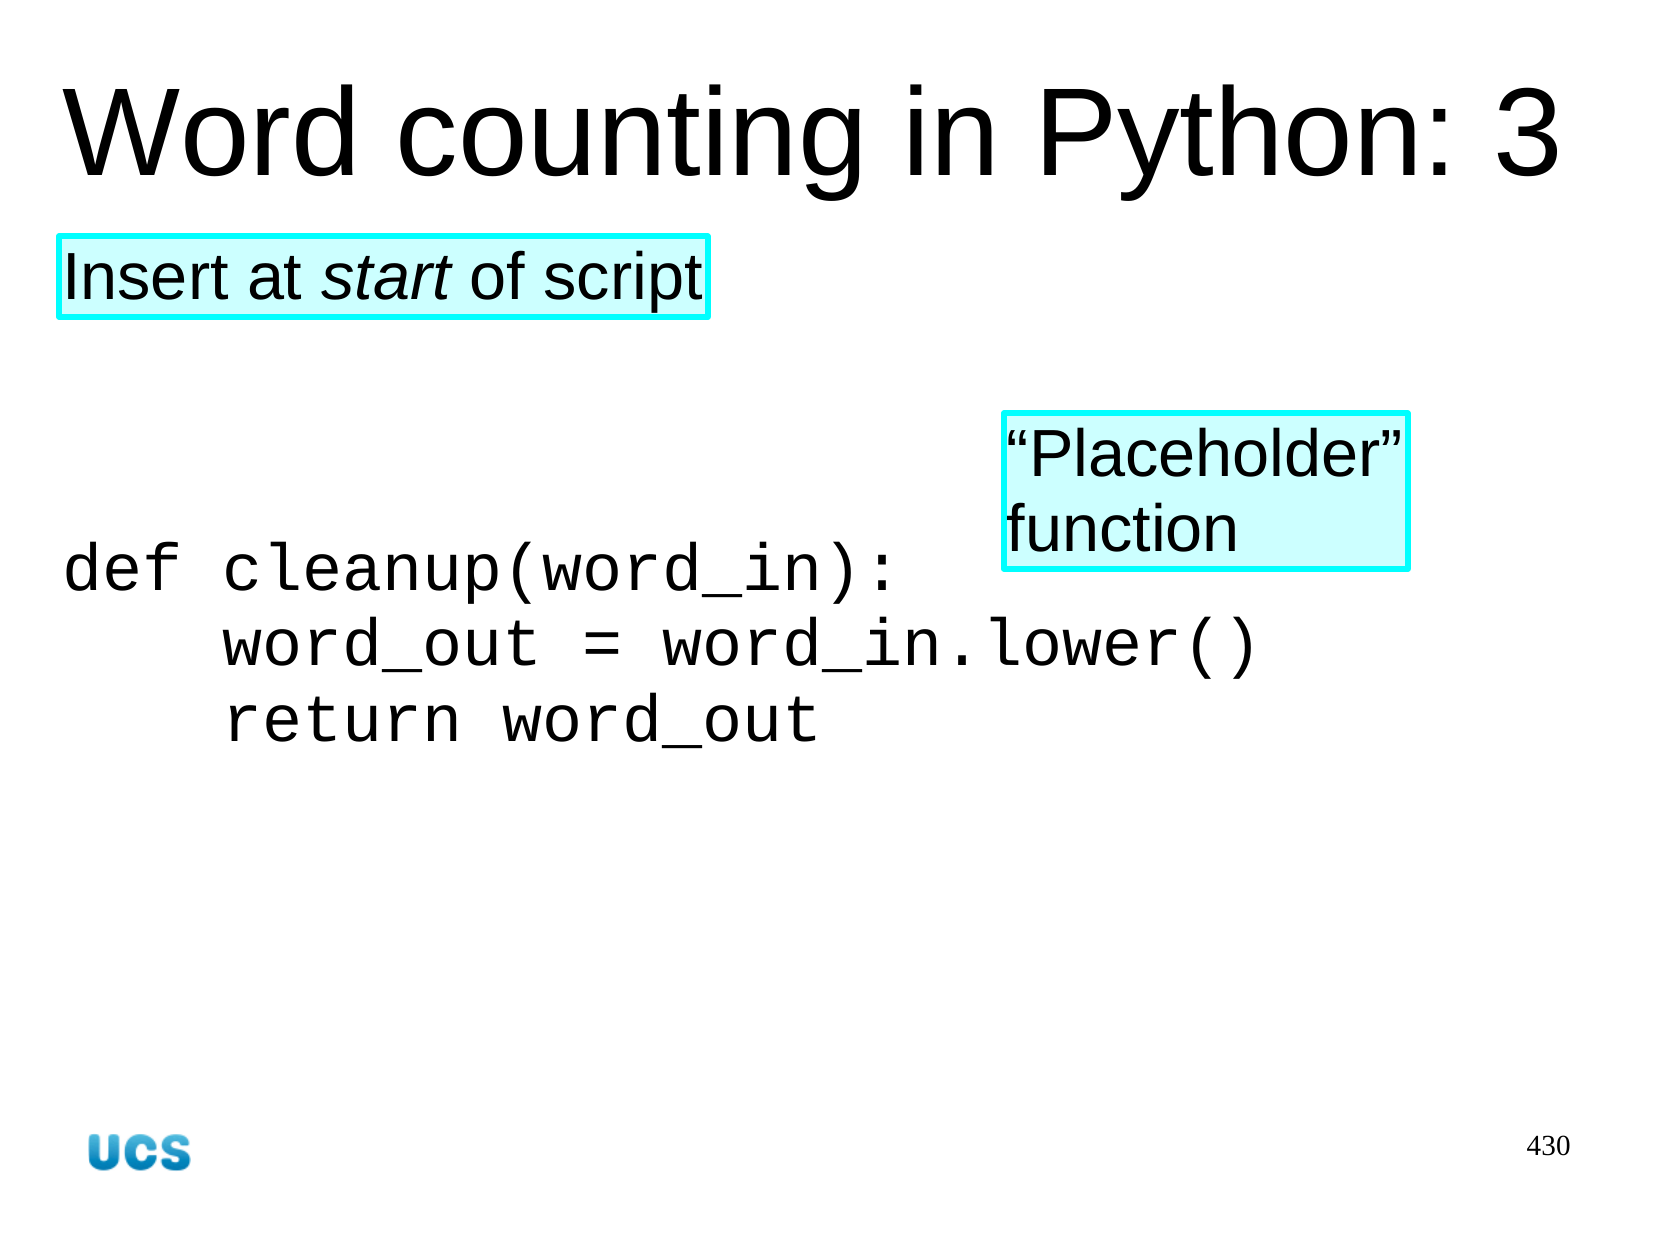

Word counting in Python: 3
Insert at start of script
“Placeholder”
function
def cleanup(word_in):
 word_out = word_in.lower()
 return word_out
430